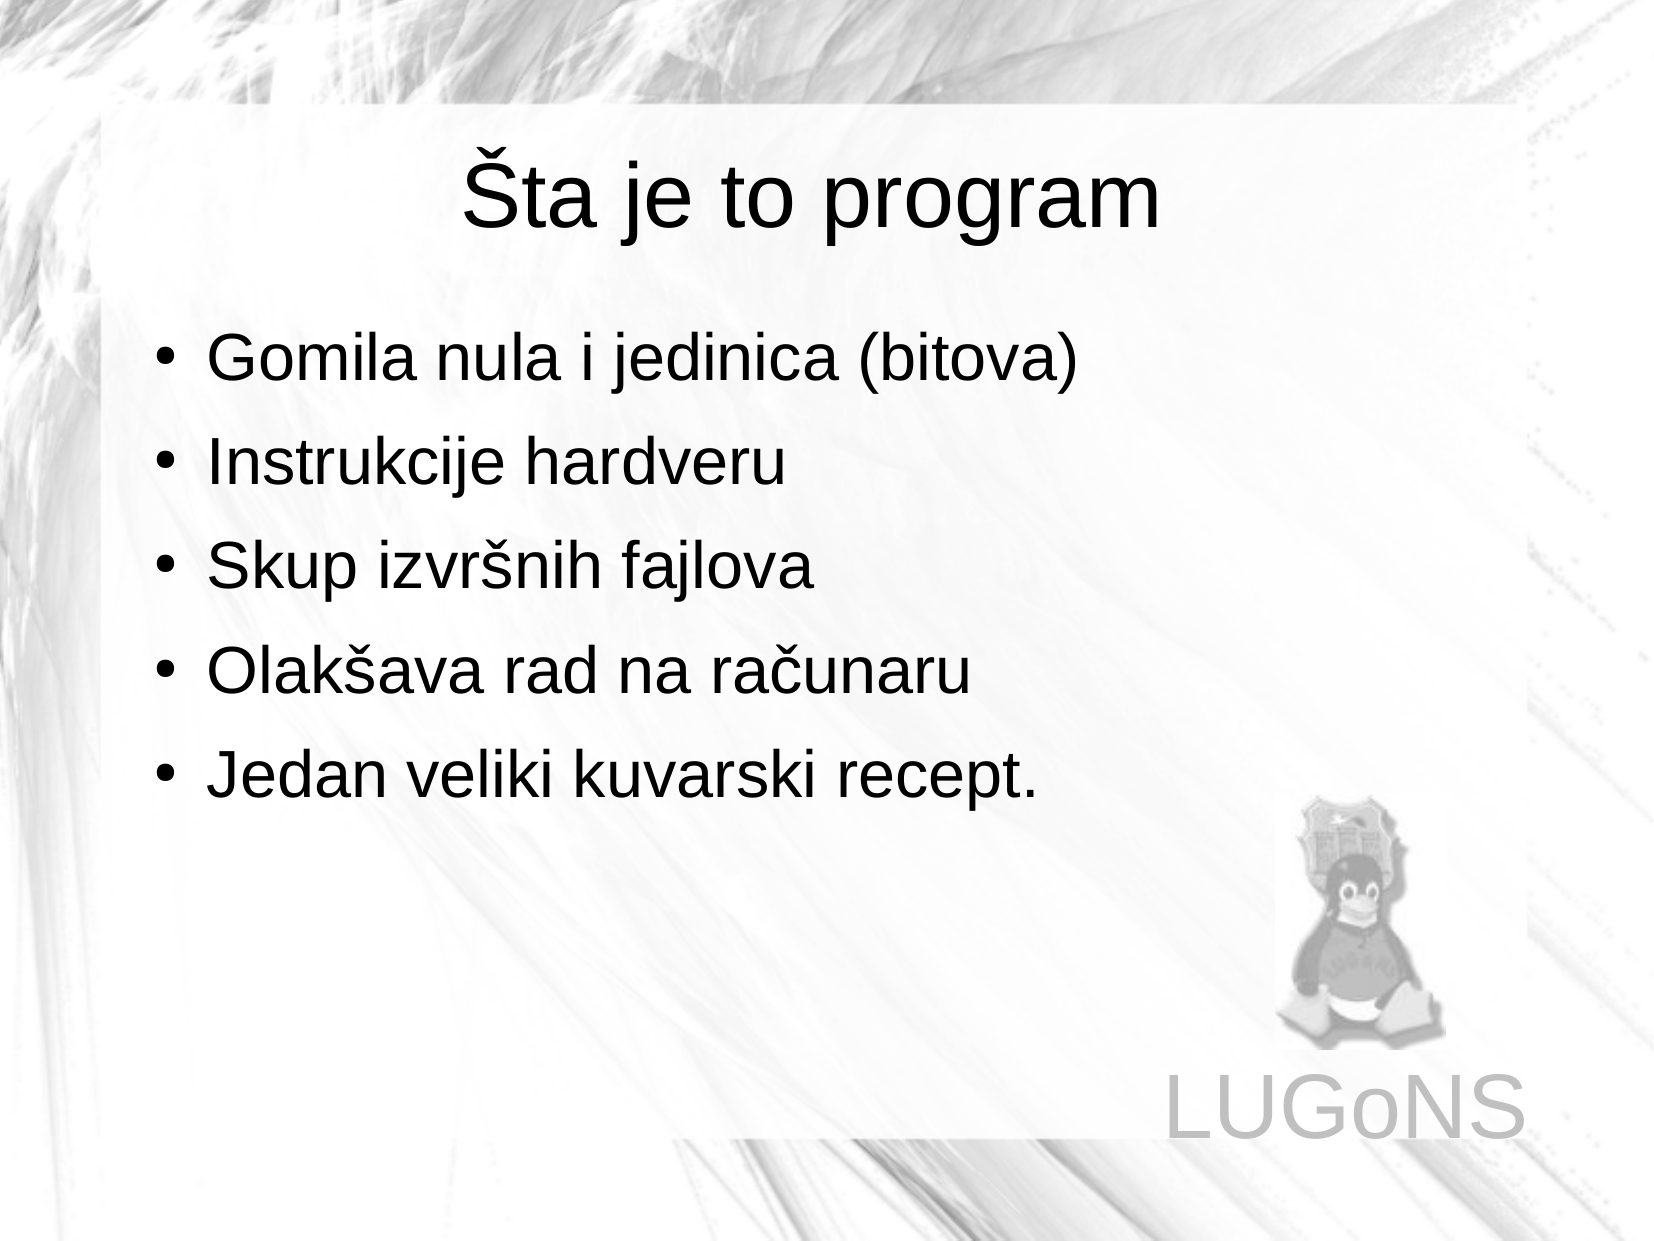

# Šta je to program
Gomila nula i jedinica (bitova)
Instrukcije hardveru
Skup izvršnih fajlova
Olakšava rad na računaru
Jedan veliki kuvarski recept.
LUGoNS